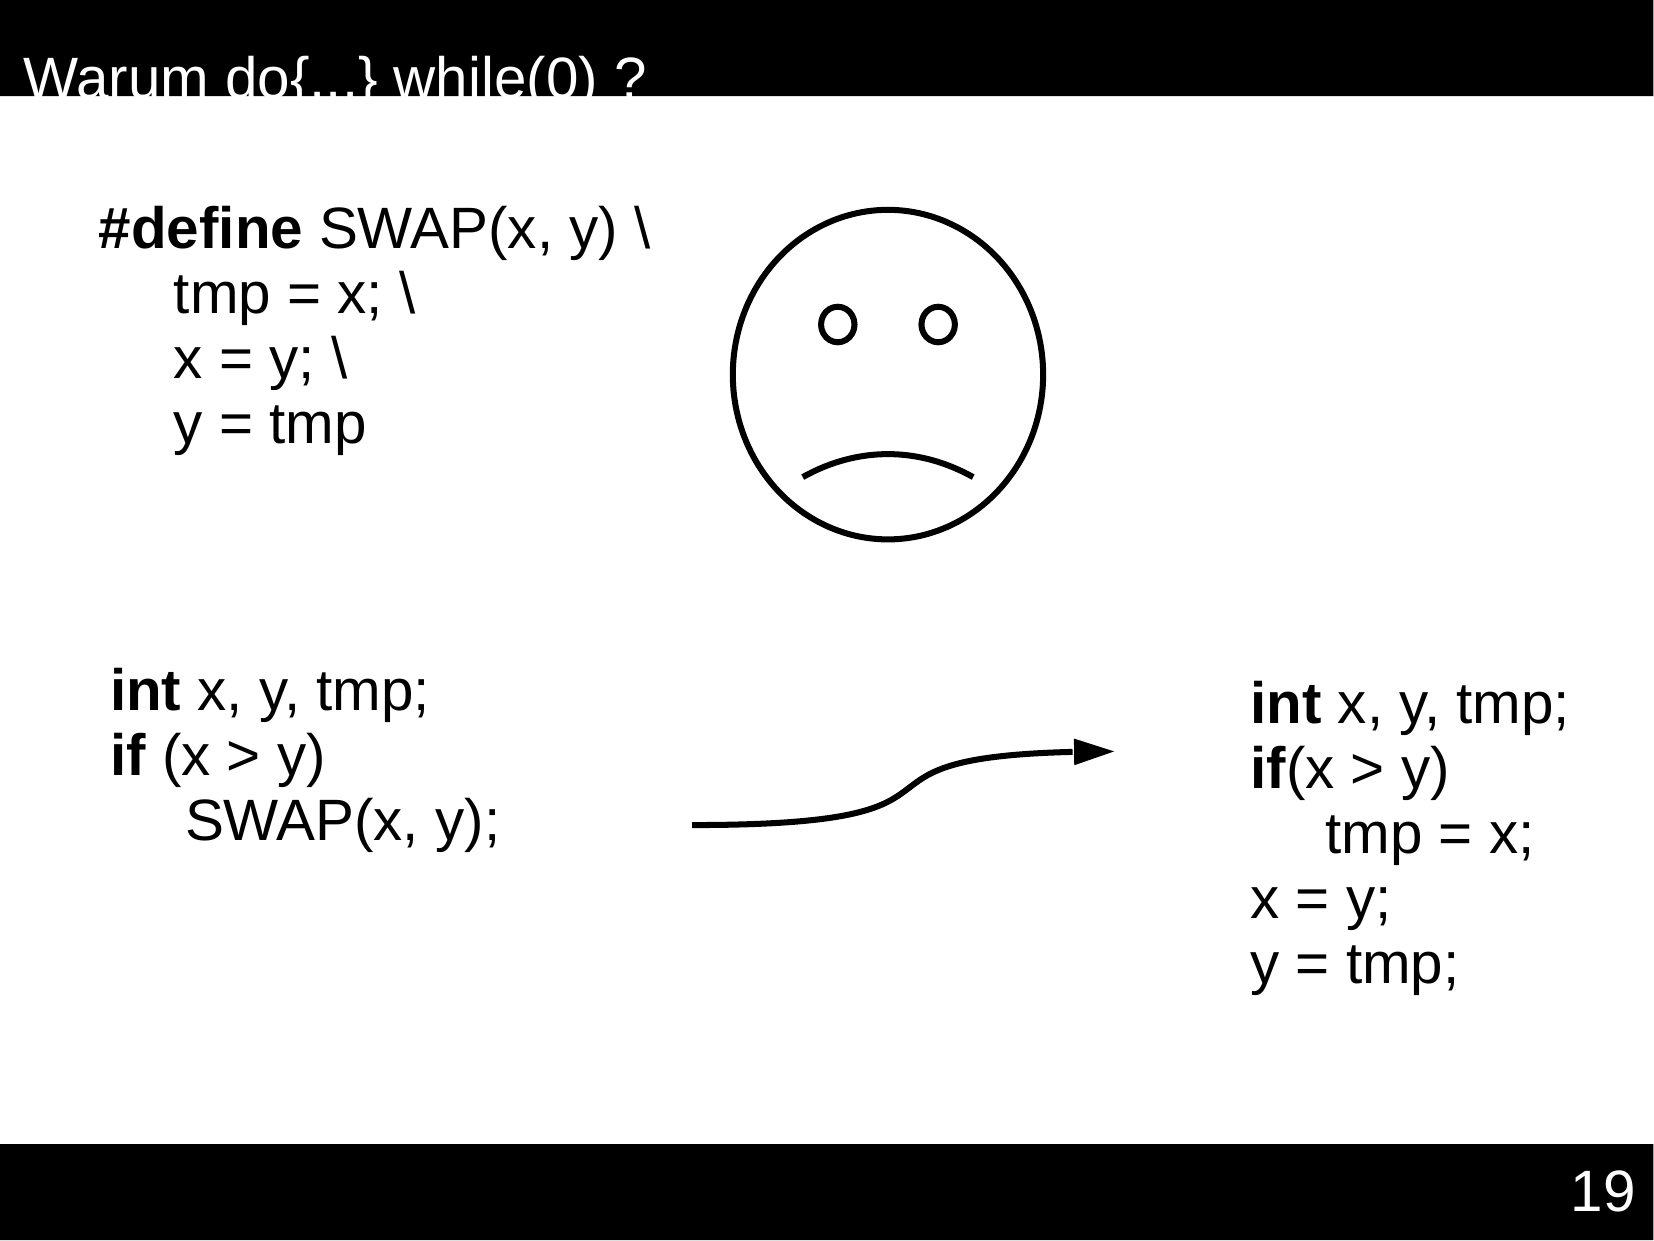

Warum do{...} while(0) ?
#define SWAP(x, y) \
	tmp = x; \
 	x = y; \
 	y = tmp
int x, y, tmp;
if (x > y)
	SWAP(x, y);
int x, y, tmp;
if(x > y)
	tmp = x;
x = y;
y = tmp;
19